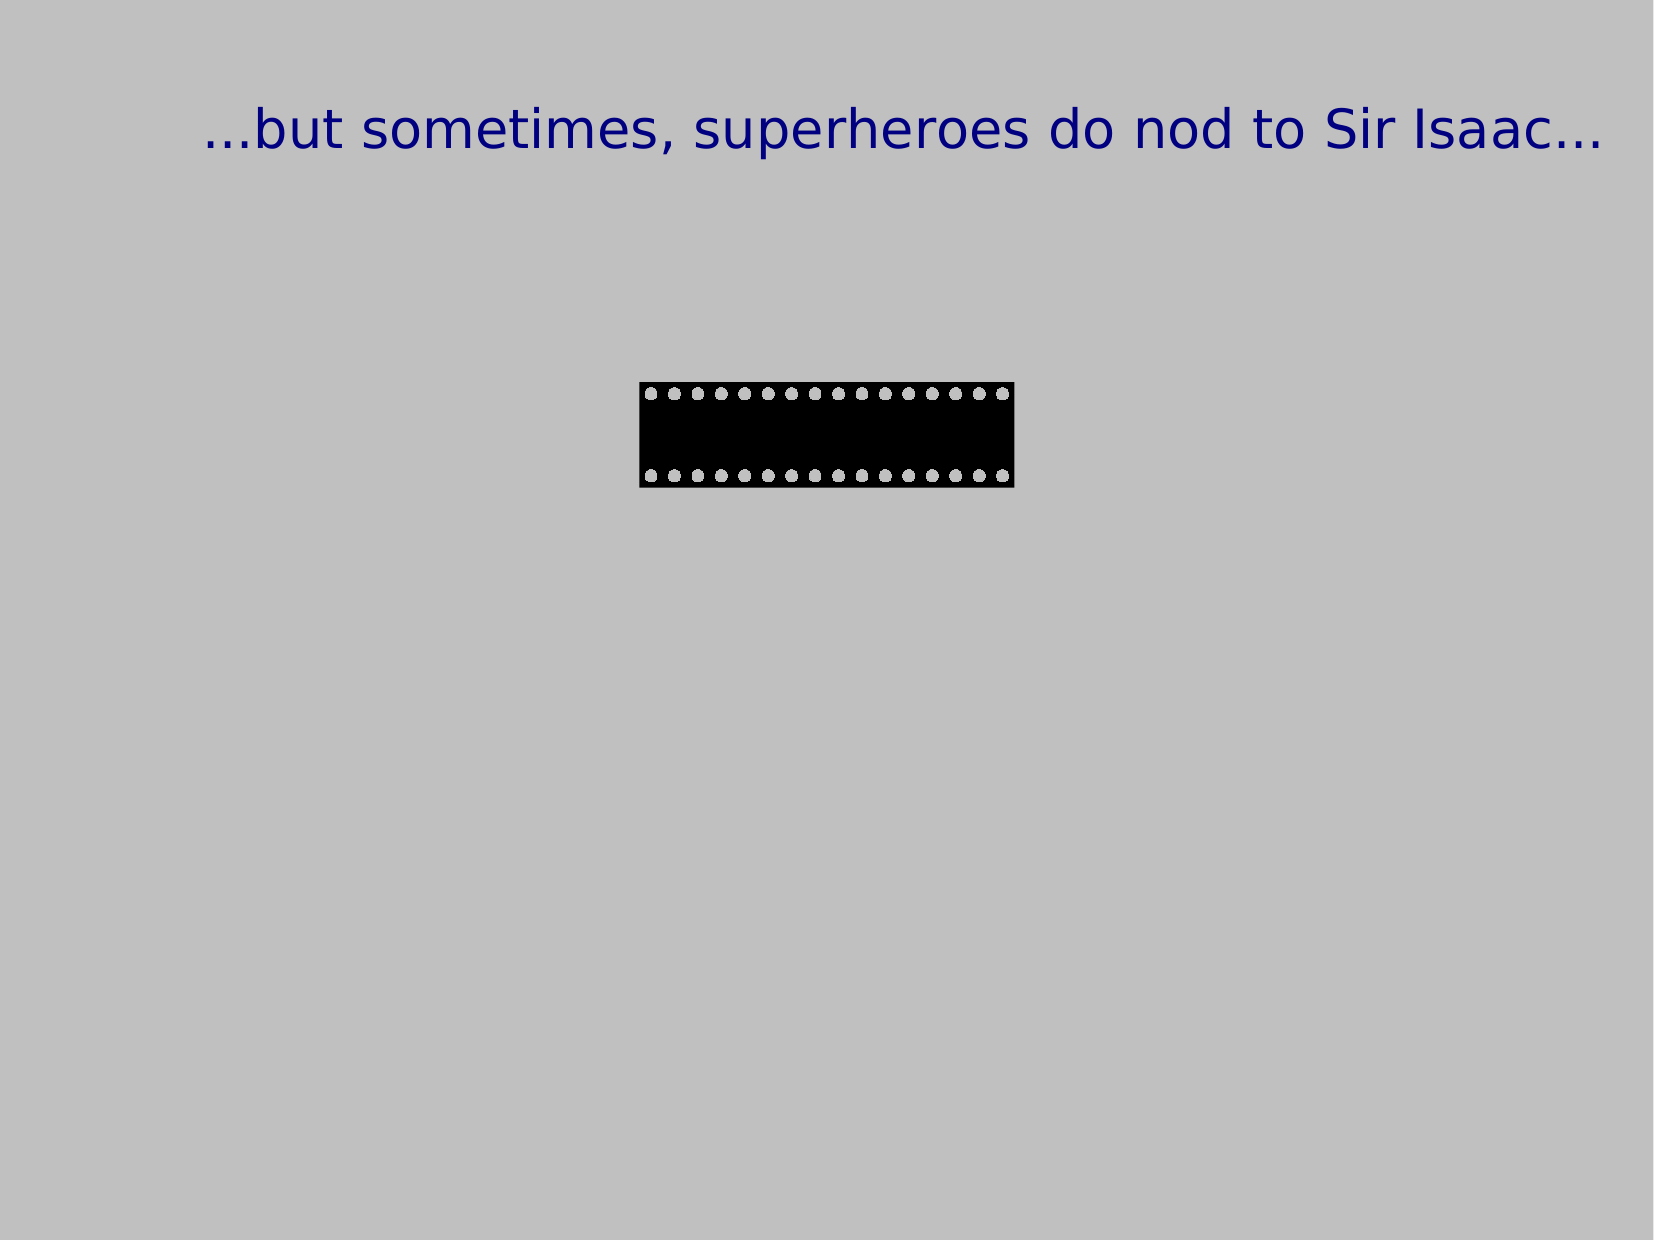

...but sometimes, superheroes do nod to Sir Isaac...